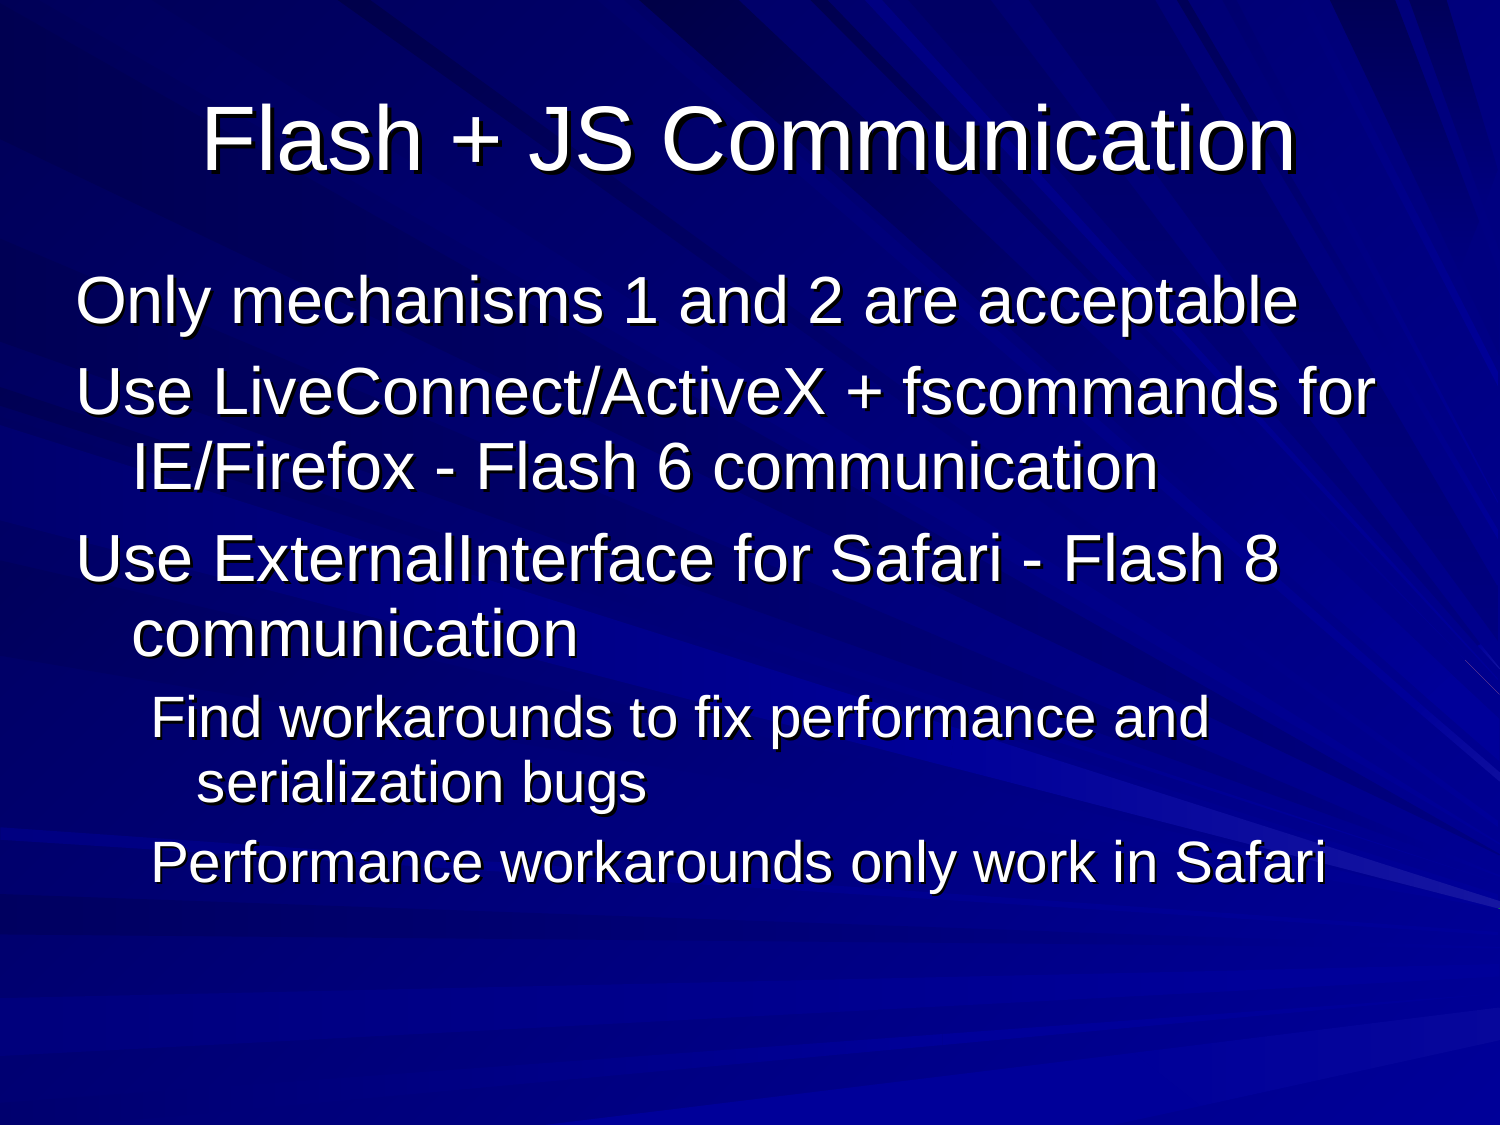

# Flash + JS Communication
Only mechanisms 1 and 2 are acceptable
Use LiveConnect/ActiveX + fscommands for IE/Firefox - Flash 6 communication
Use ExternalInterface for Safari - Flash 8 communication
Find workarounds to fix performance and serialization bugs
Performance workarounds only work in Safari